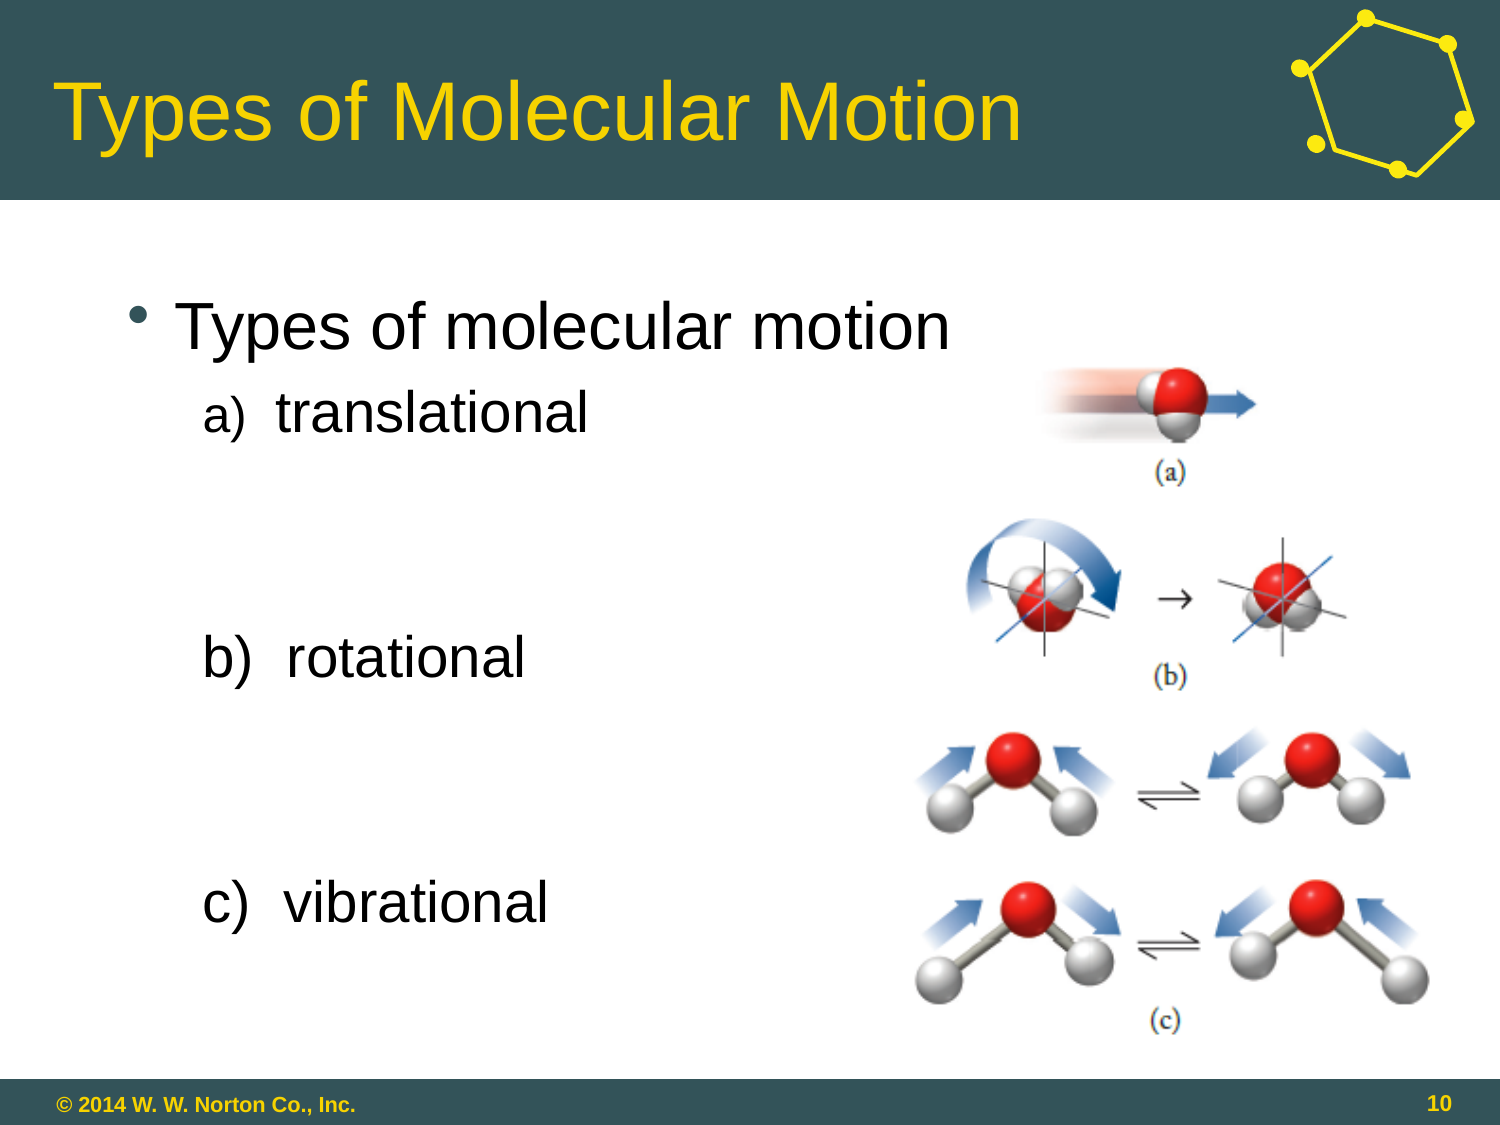

# Types of Molecular Motion
Types of molecular motion
a) translational
b) rotational
c) vibrational